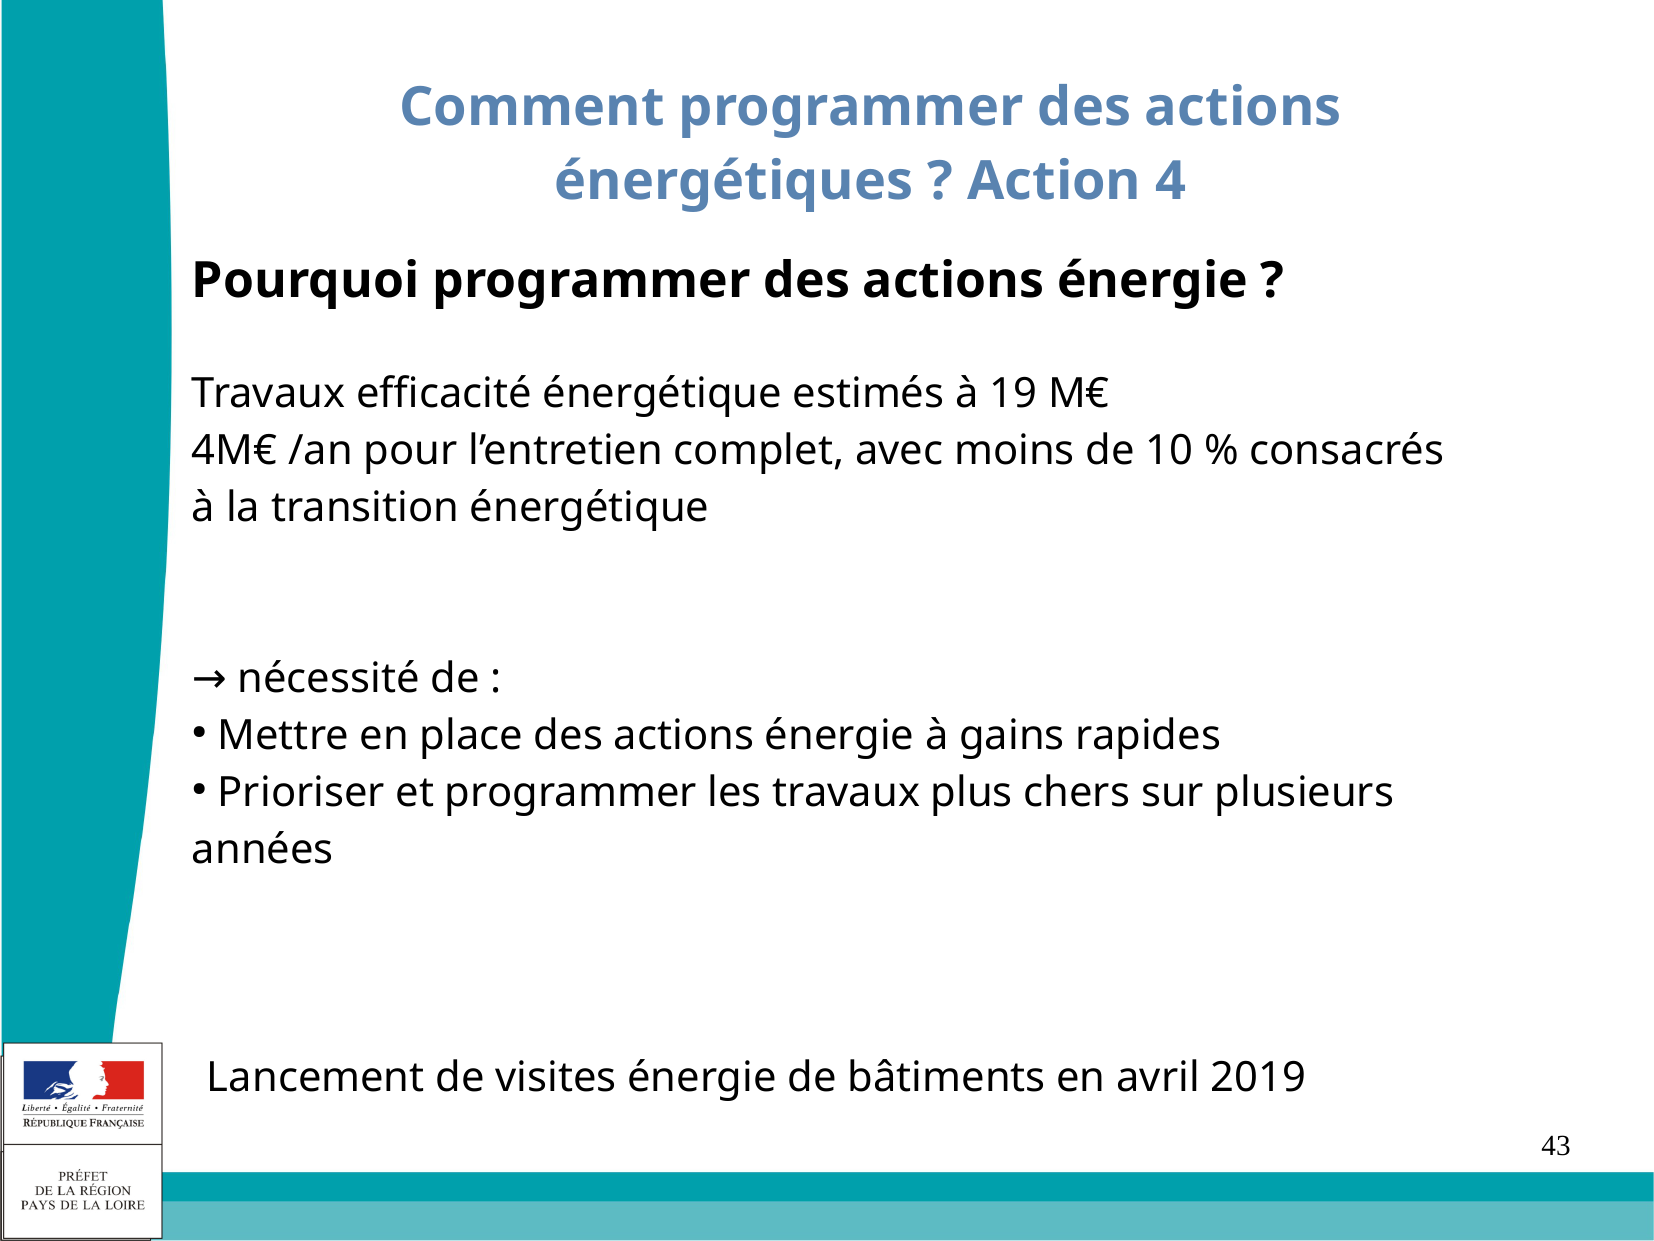

Comment programmer des actions énergétiques ? Action 4
Pourquoi programmer des actions énergie ?
Travaux efficacité énergétique estimés à 19 M€
4M€ /an pour l’entretien complet, avec moins de 10 % consacrés à la transition énergétique
→ nécessité de :
 Mettre en place des actions énergie à gains rapides
 Prioriser et programmer les travaux plus chers sur plusieurs années
Lancement de visites énergie de bâtiments en avril 2019
43